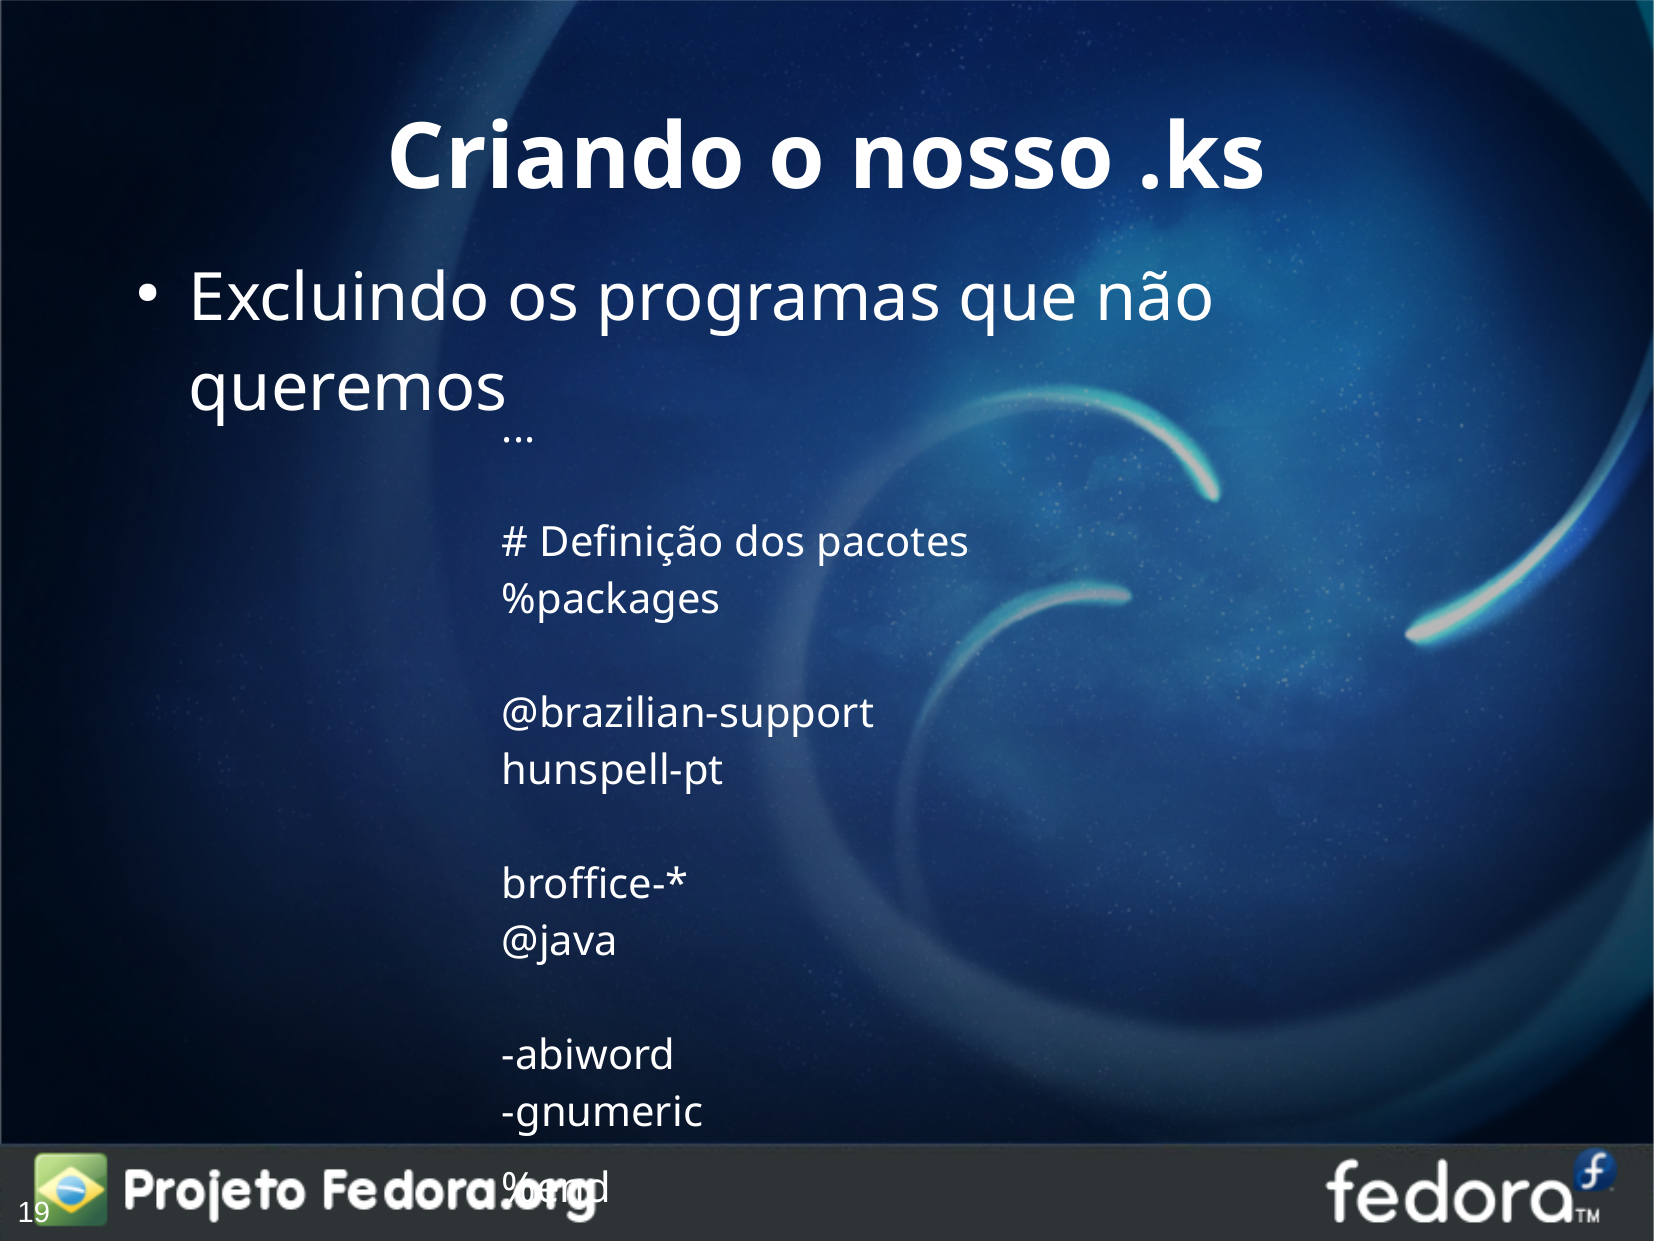

# Criando o nosso .ks
Excluindo os programas que não queremos
...
# Definição dos pacotes
%packages
@brazilian-support
hunspell-pt
broffice-*
@java
-abiword
-gnumeric
%end
...
19